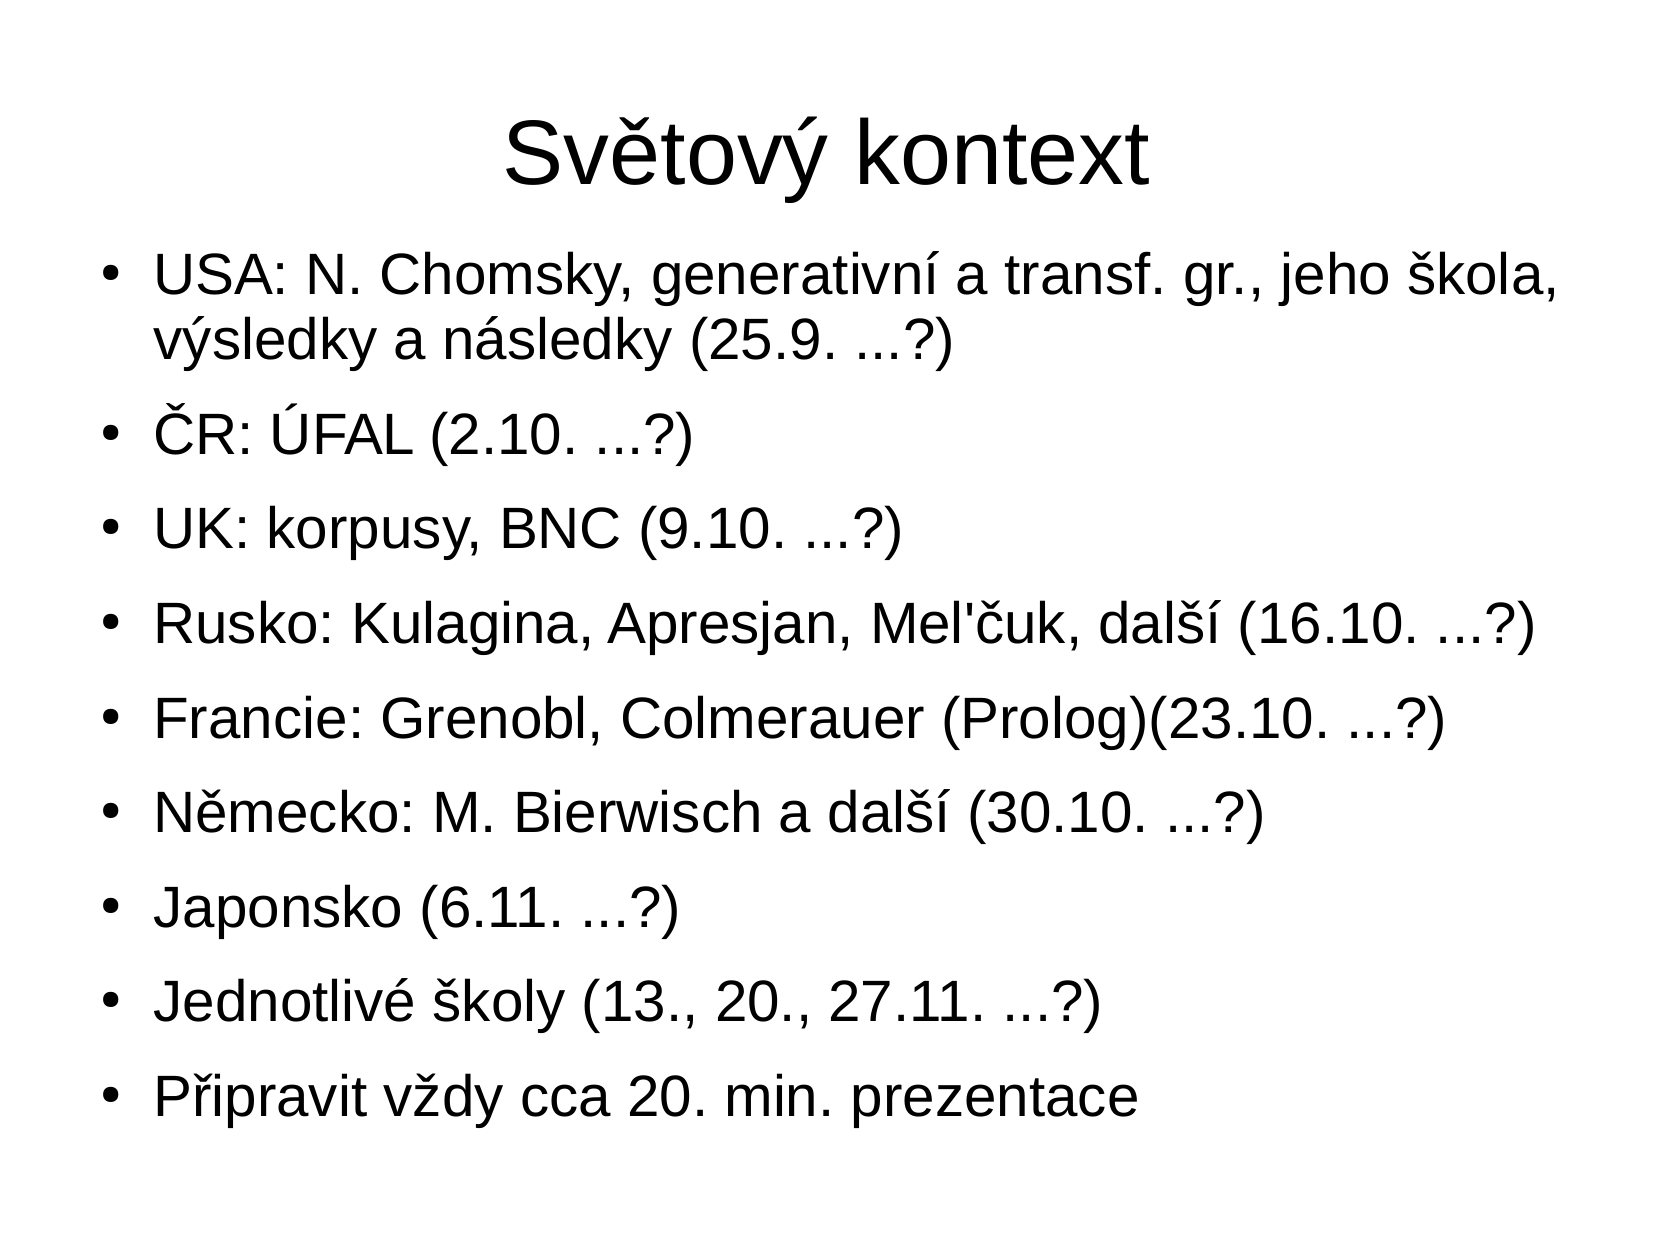

# Světový kontext
USA: N. Chomsky, generativní a transf. gr., jeho škola, výsledky a následky (25.9. ...?)
ČR: ÚFAL (2.10. ...?)
UK: korpusy, BNC (9.10. ...?)
Rusko: Kulagina, Apresjan, Mel'čuk, další (16.10. ...?)
Francie: Grenobl, Colmerauer (Prolog)(23.10. ...?)
Německo: M. Bierwisch a další (30.10. ...?)
Japonsko (6.11. ...?)
Jednotlivé školy (13., 20., 27.11. ...?)
Připravit vždy cca 20. min. prezentace